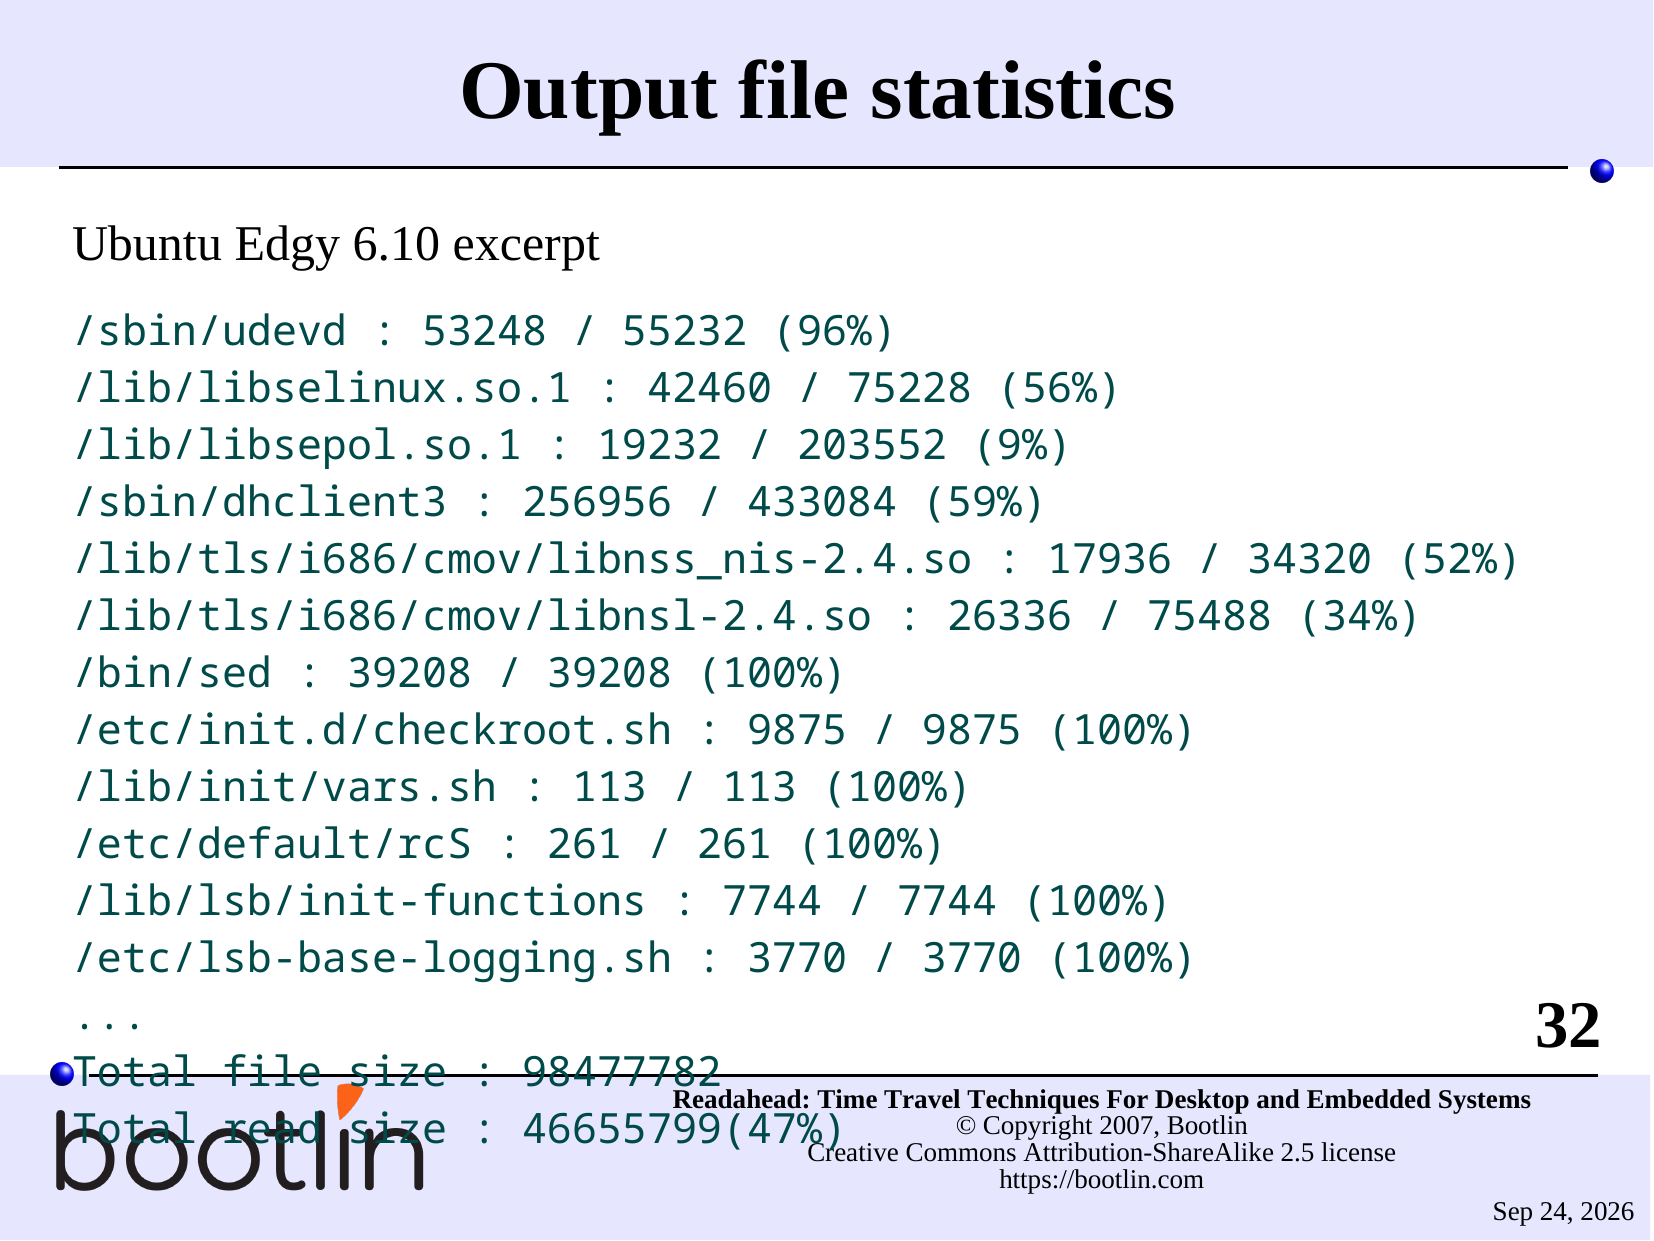

# Output file statistics
Ubuntu Edgy 6.10 excerpt
/sbin/udevd : 53248 / 55232 (96%)
/lib/libselinux.so.1 : 42460 / 75228 (56%)
/lib/libsepol.so.1 : 19232 / 203552 (9%)
/sbin/dhclient3 : 256956 / 433084 (59%)
/lib/tls/i686/cmov/libnss_nis-2.4.so : 17936 / 34320 (52%)
/lib/tls/i686/cmov/libnsl-2.4.so : 26336 / 75488 (34%)
/bin/sed : 39208 / 39208 (100%)
/etc/init.d/checkroot.sh : 9875 / 9875 (100%)
/lib/init/vars.sh : 113 / 113 (100%)
/etc/default/rcS : 261 / 261 (100%)
/lib/lsb/init-functions : 7744 / 7744 (100%)
/etc/lsb-base-logging.sh : 3770 / 3770 (100%)
...
Total file size : 98477782
Total read size : 46655799(47%)